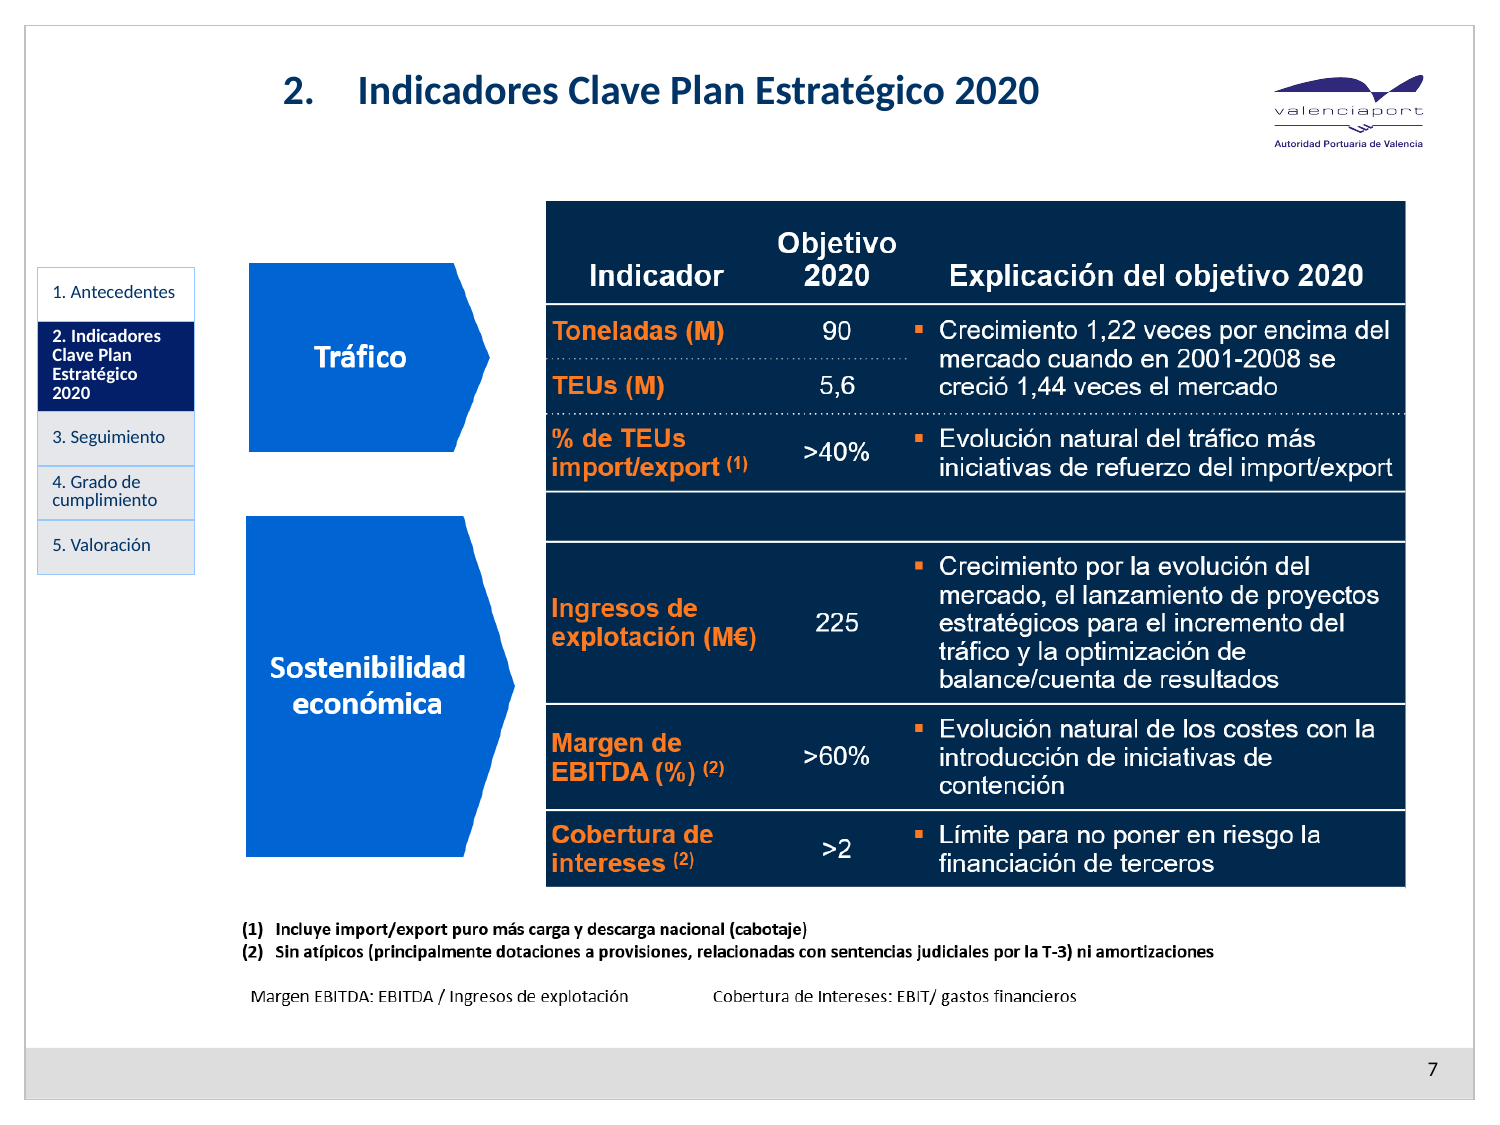

# Indicadores Clave Plan Estratégico 2020
| 1. Antecedentes |
| --- |
| 2. Indicadores Clave Plan Estratégico 2020 |
| 3. Seguimiento |
| 4. Grado de cumplimiento |
| 5. Valoración |